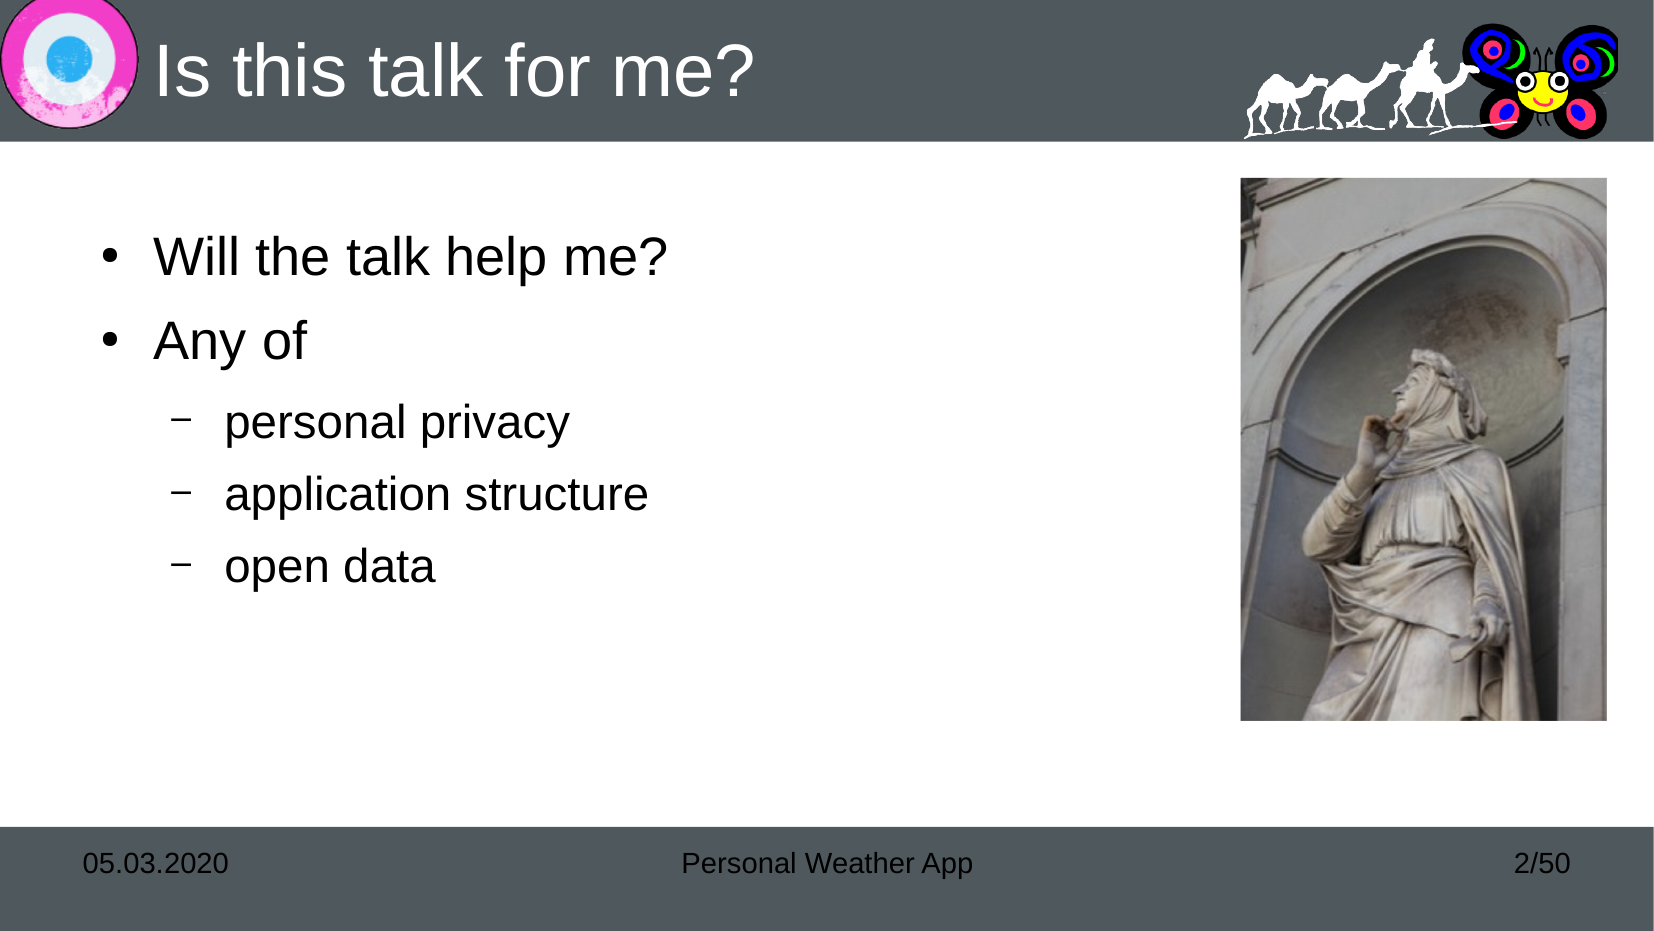

# Is this talk for me?
Will the talk help me?
Any of
personal privacy
application structure
open data
08. März 2019
2